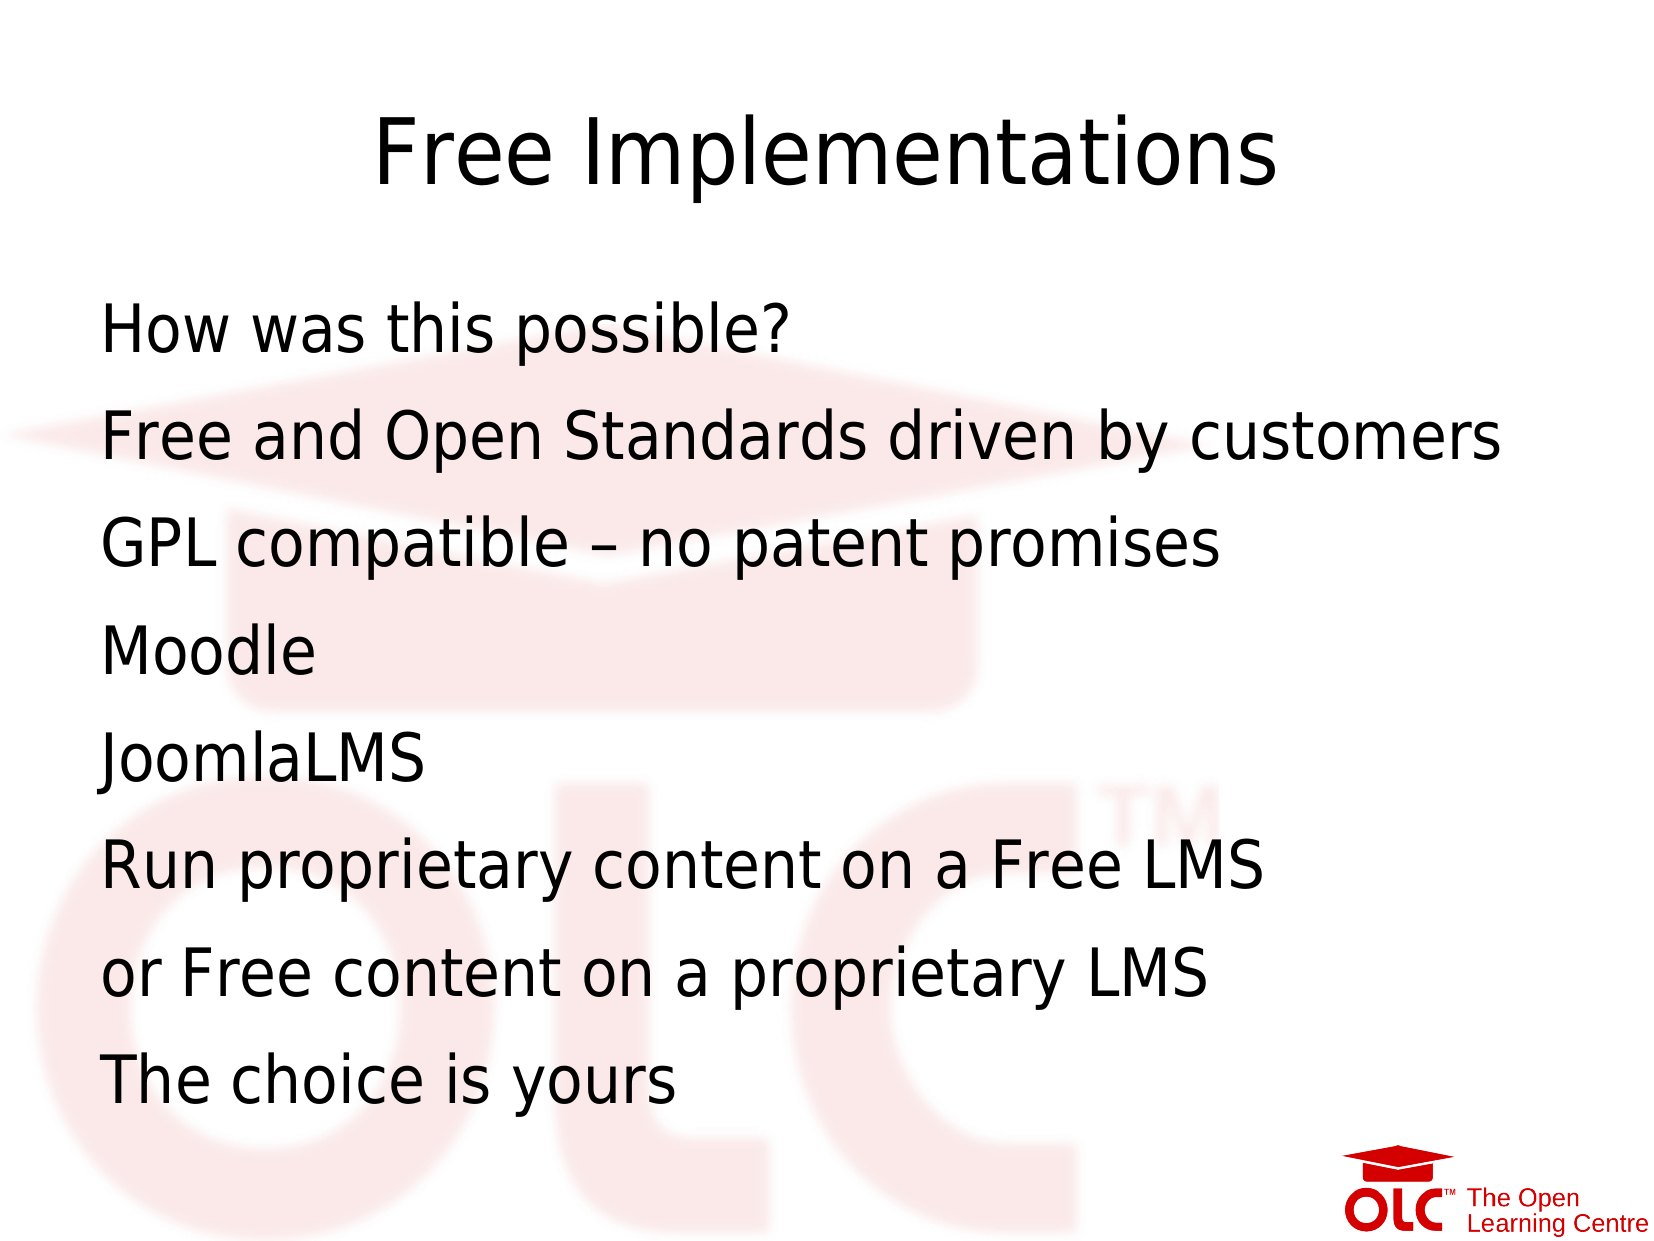

# Free Implementations
How was this possible?
Free and Open Standards driven by customers
GPL compatible – no patent promises
Moodle
JoomlaLMS
Run proprietary content on a Free LMS
or Free content on a proprietary LMS
The choice is yours